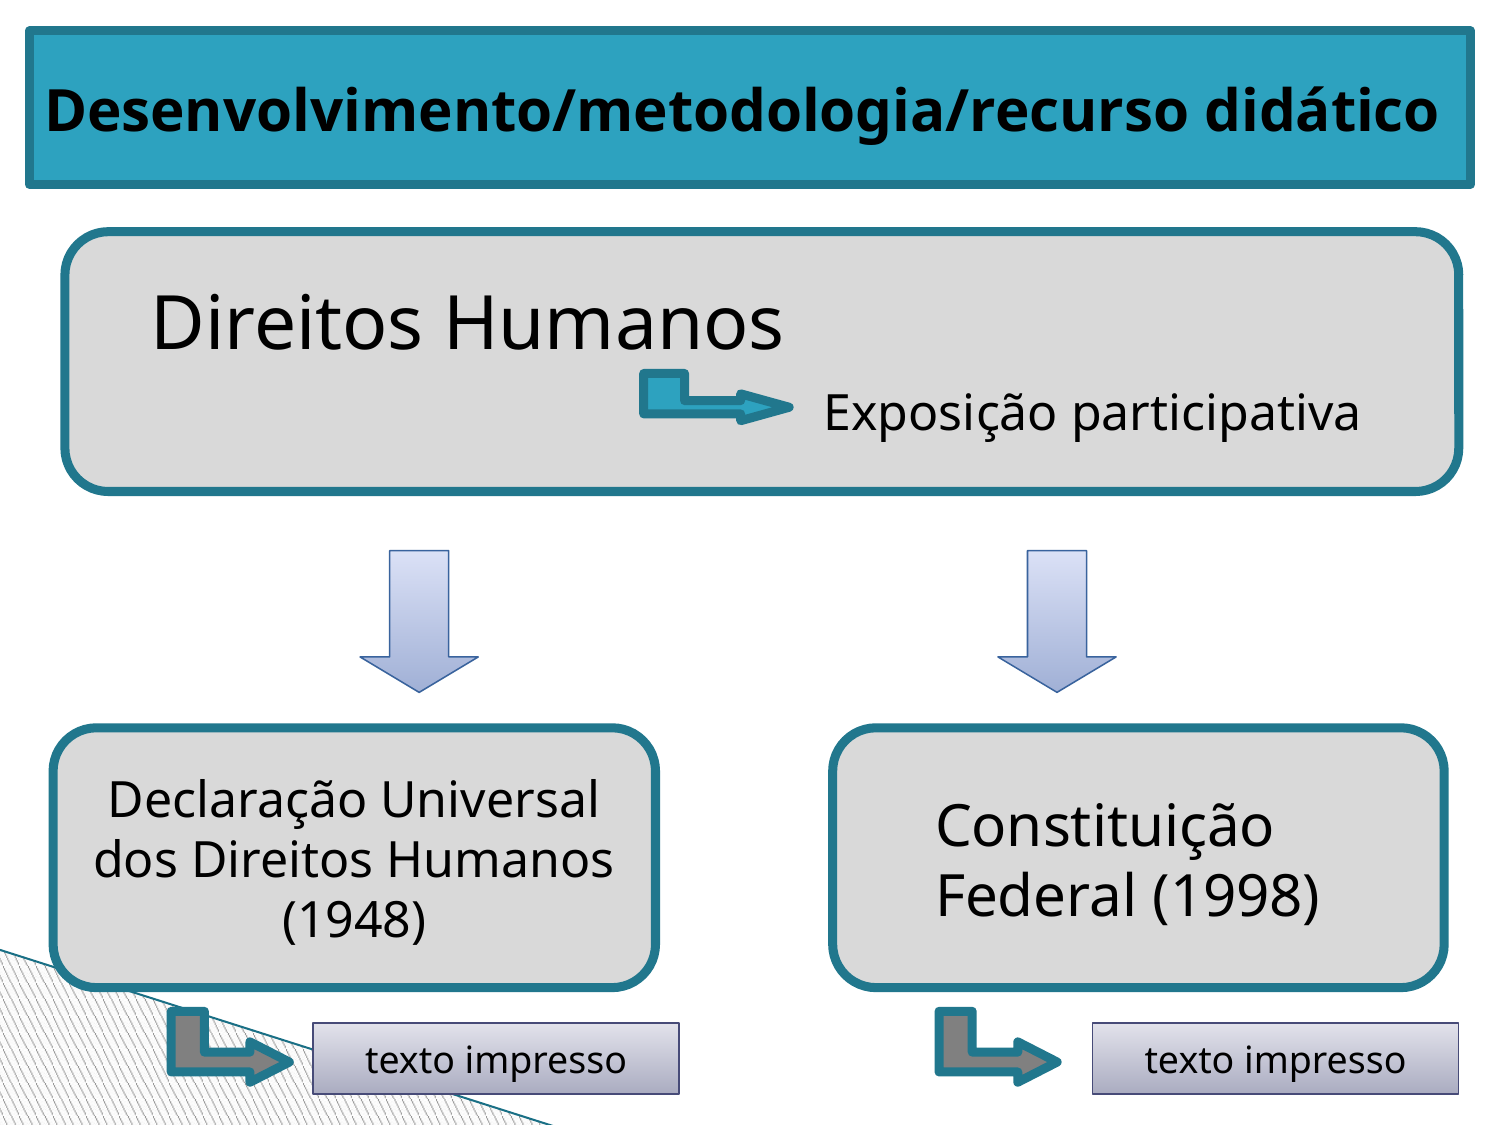

Desenvolvimento/metodologia/recurso didático
# Direitos Humanos
Exposição participativa
Declaração Universal dos Direitos Humanos (1948)
Constituição Federal (1998)
texto impresso
texto impresso